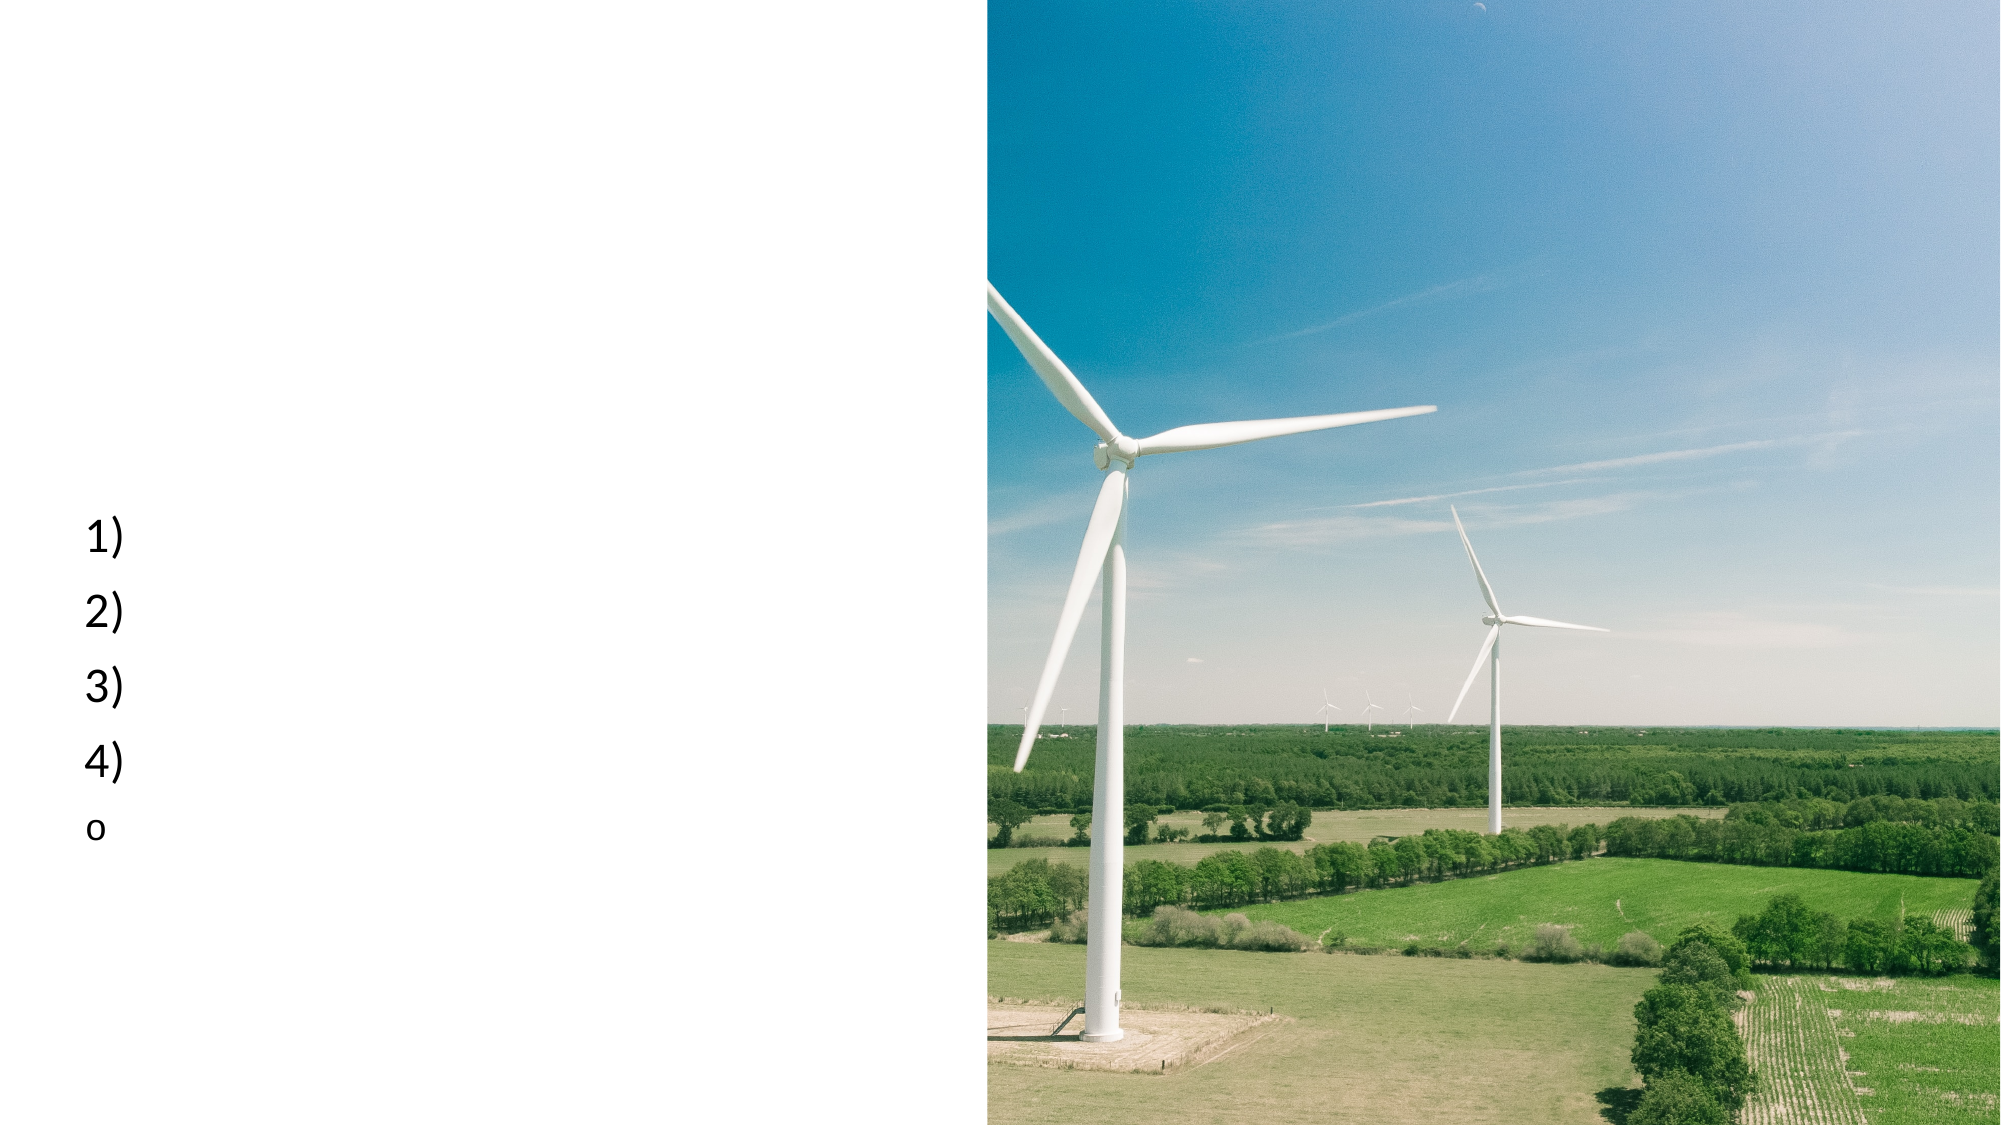

# Chiffres
Objectif : 32 % d’énergies renouvelables d’ici 2030 (France)
Classement en Europe (2017) :
Allemagne (108 GW)
Italie (60,8 GW)
Espagne (51,9 GW)
France (13,6 GW)